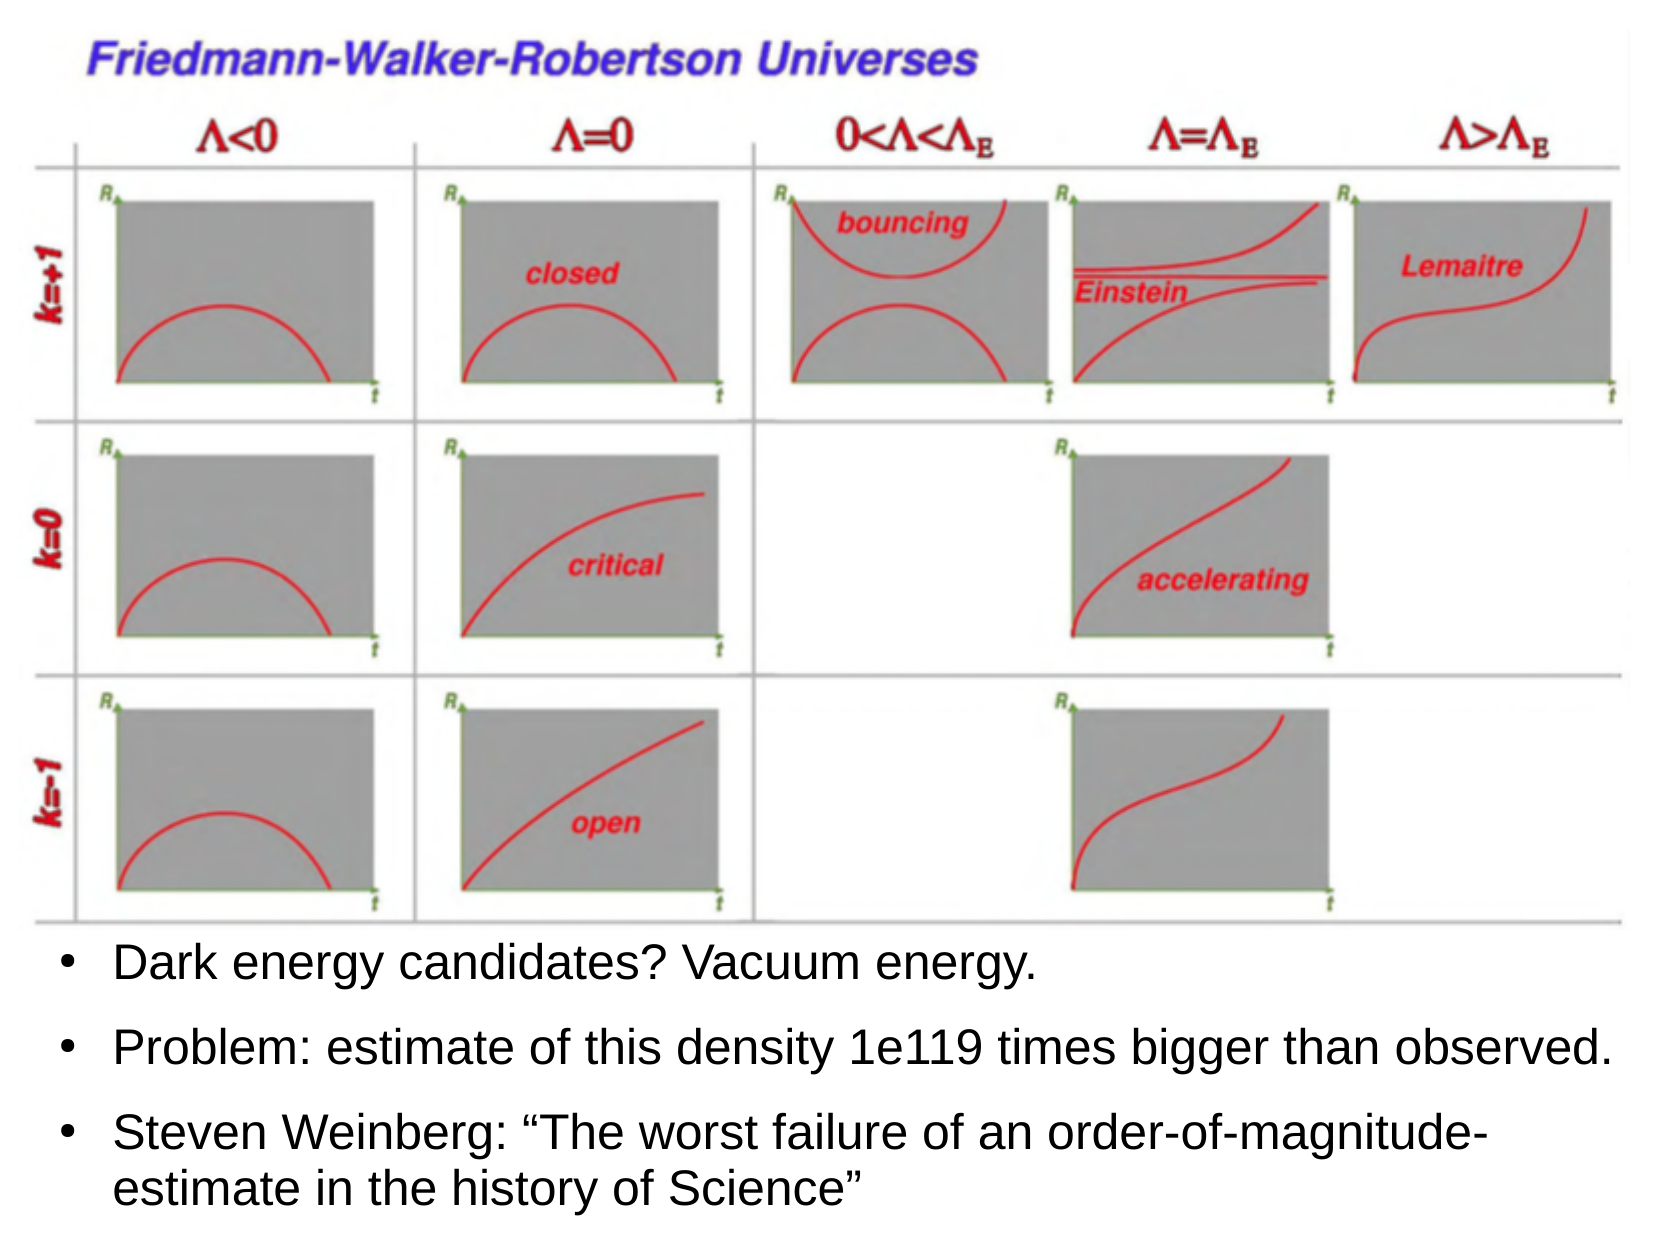

# Dark energy candidates? Vacuum energy.
Problem: estimate of this density 1e119 times bigger than observed.
Steven Weinberg: “The worst failure of an order-of-magnitude-estimate in the history of Science”